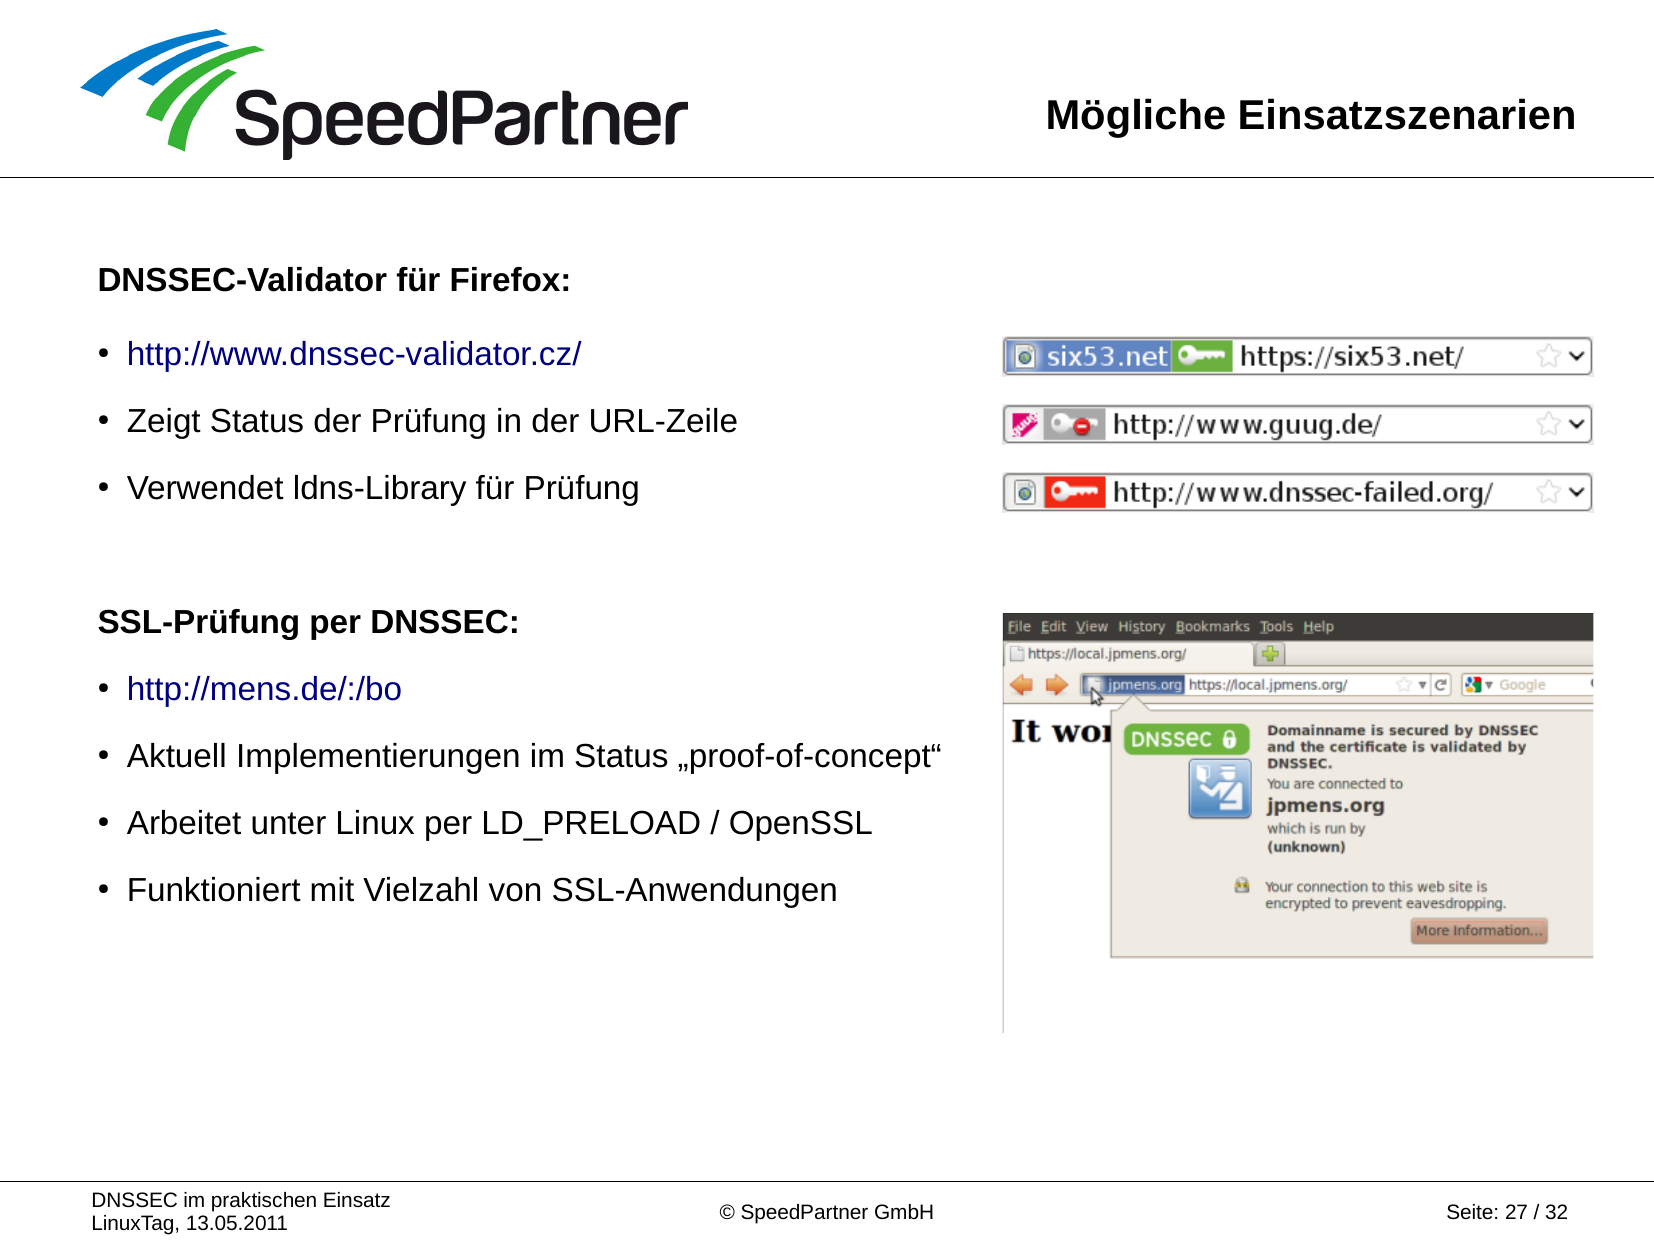

# Mögliche Einsatzszenarien
DNSSEC-Validator für Firefox:
http://www.dnssec-validator.cz/
Zeigt Status der Prüfung in der URL-Zeile
Verwendet ldns-Library für Prüfung
SSL-Prüfung per DNSSEC:
http://mens.de/:/bo
Aktuell Implementierungen im Status „proof-of-concept“
Arbeitet unter Linux per LD_PRELOAD / OpenSSL
Funktioniert mit Vielzahl von SSL-Anwendungen